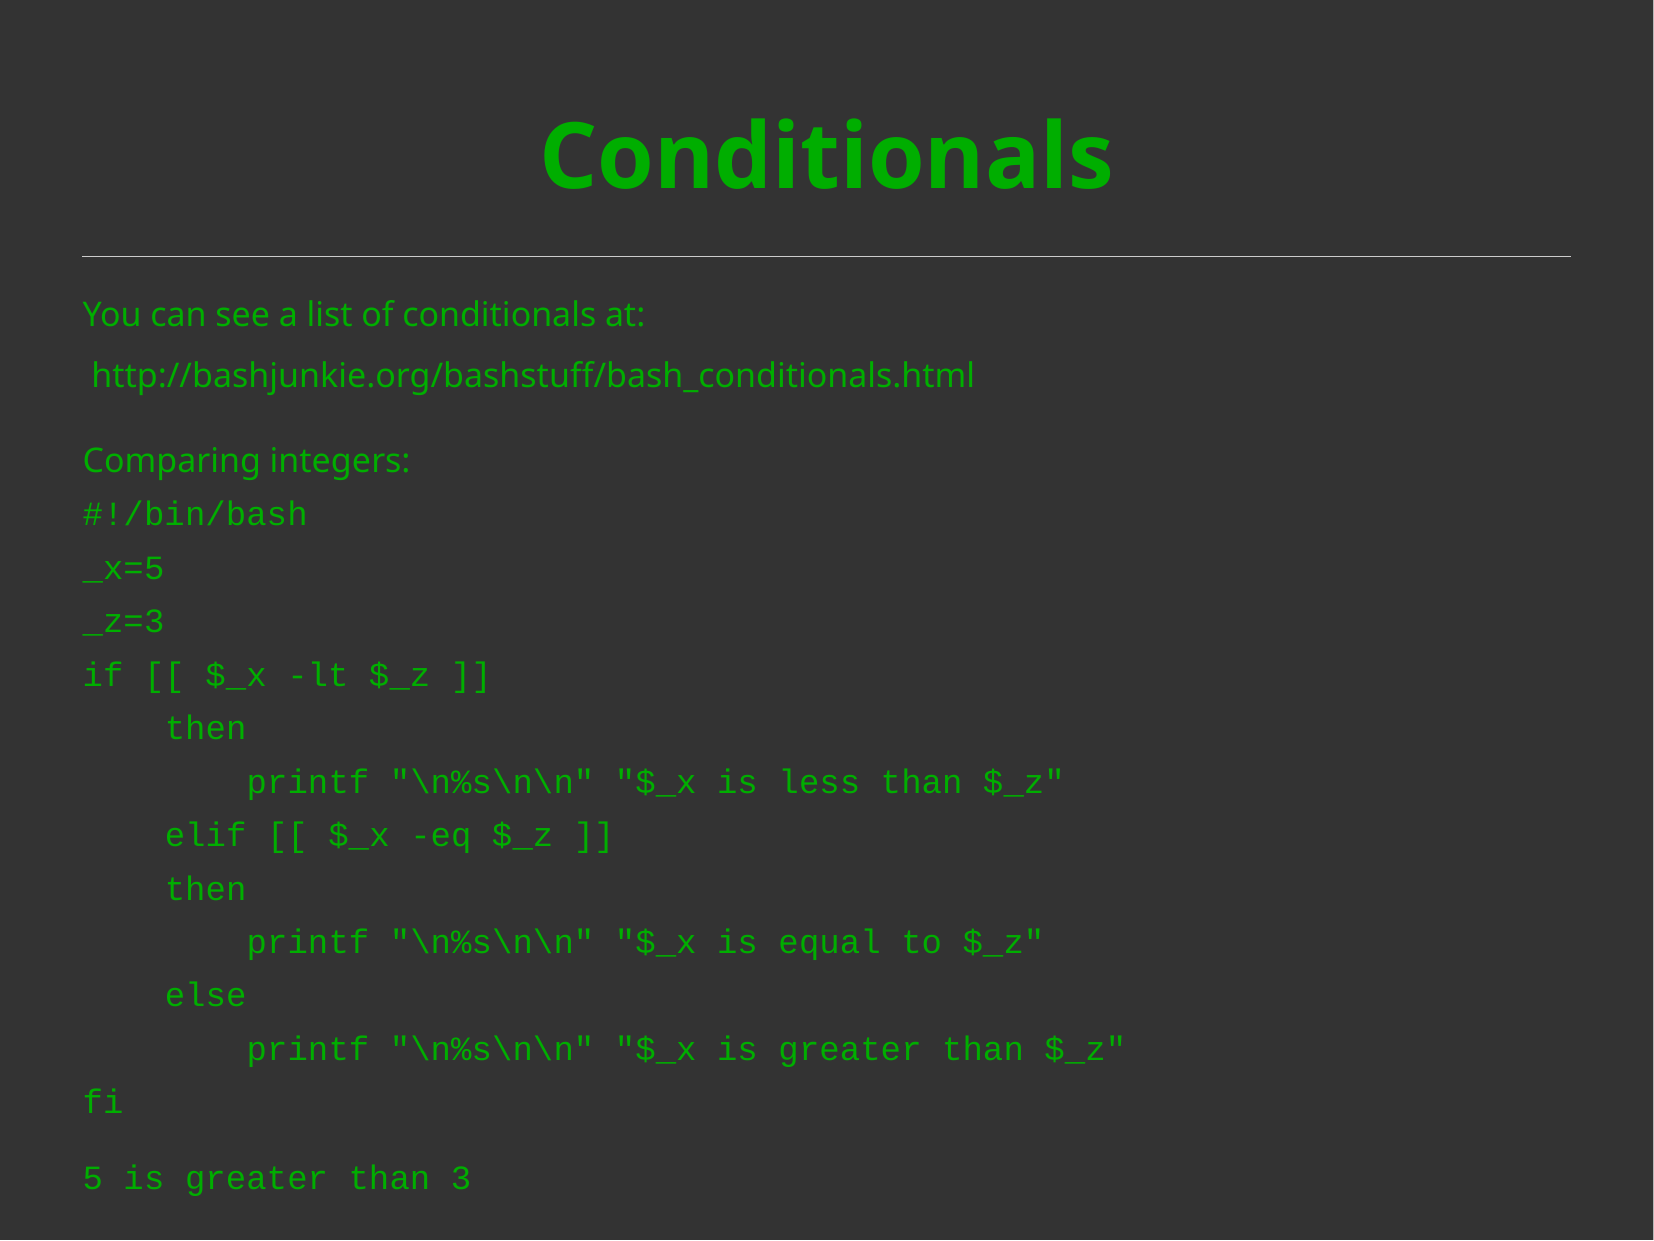

# Conditionals
You can see a list of conditionals at:
 http://bashjunkie.org/bashstuff/bash_conditionals.html
Comparing integers:
#!/bin/bash
_x=5
_z=3
if [[ $_x -lt $_z ]]
 then
 printf "\n%s\n\n" "$_x is less than $_z"
 elif [[ $_x -eq $_z ]]
 then
 printf "\n%s\n\n" "$_x is equal to $_z"
 else
 printf "\n%s\n\n" "$_x is greater than $_z"
fi
5 is greater than 3